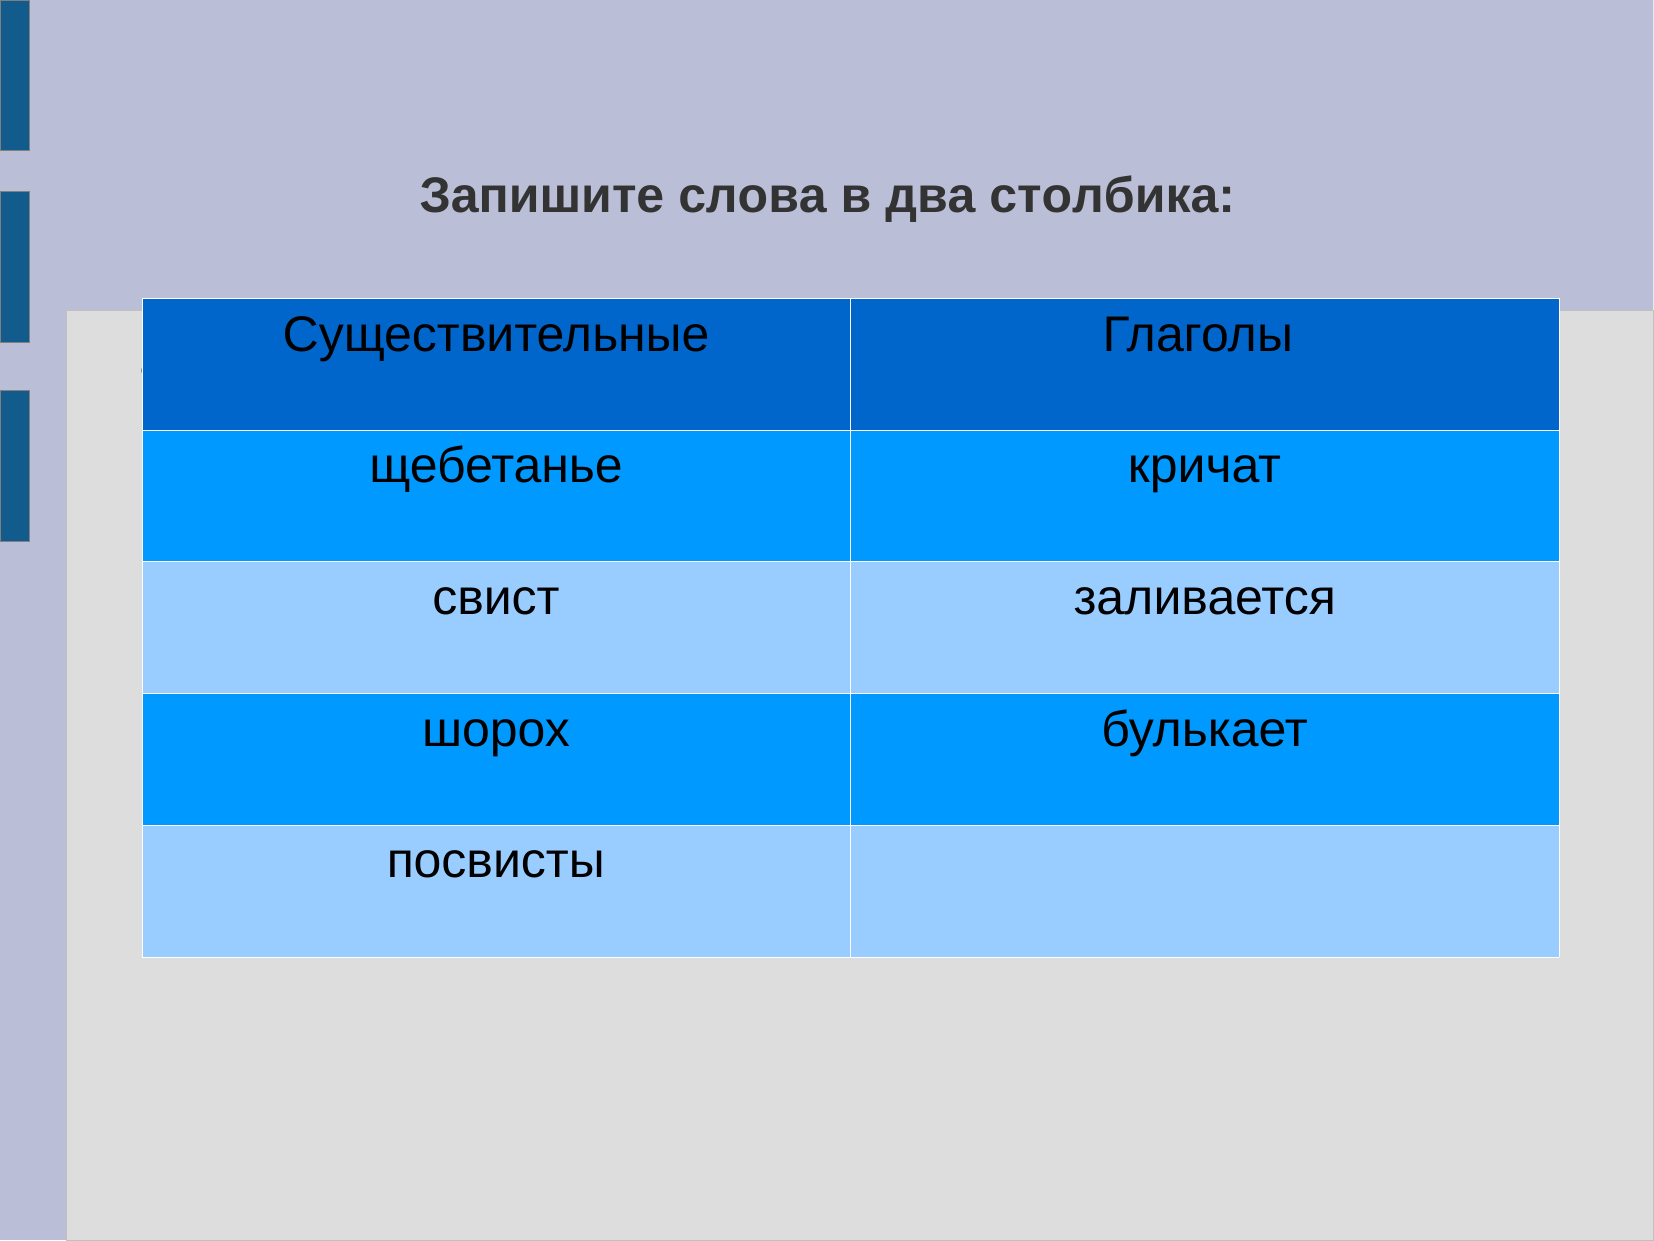

# Запишите слова в два столбика:
| Существительные | Глаголы |
| --- | --- |
| щебетанье | кричат |
| свист | заливается |
| шорох | булькает |
| посвисты | |